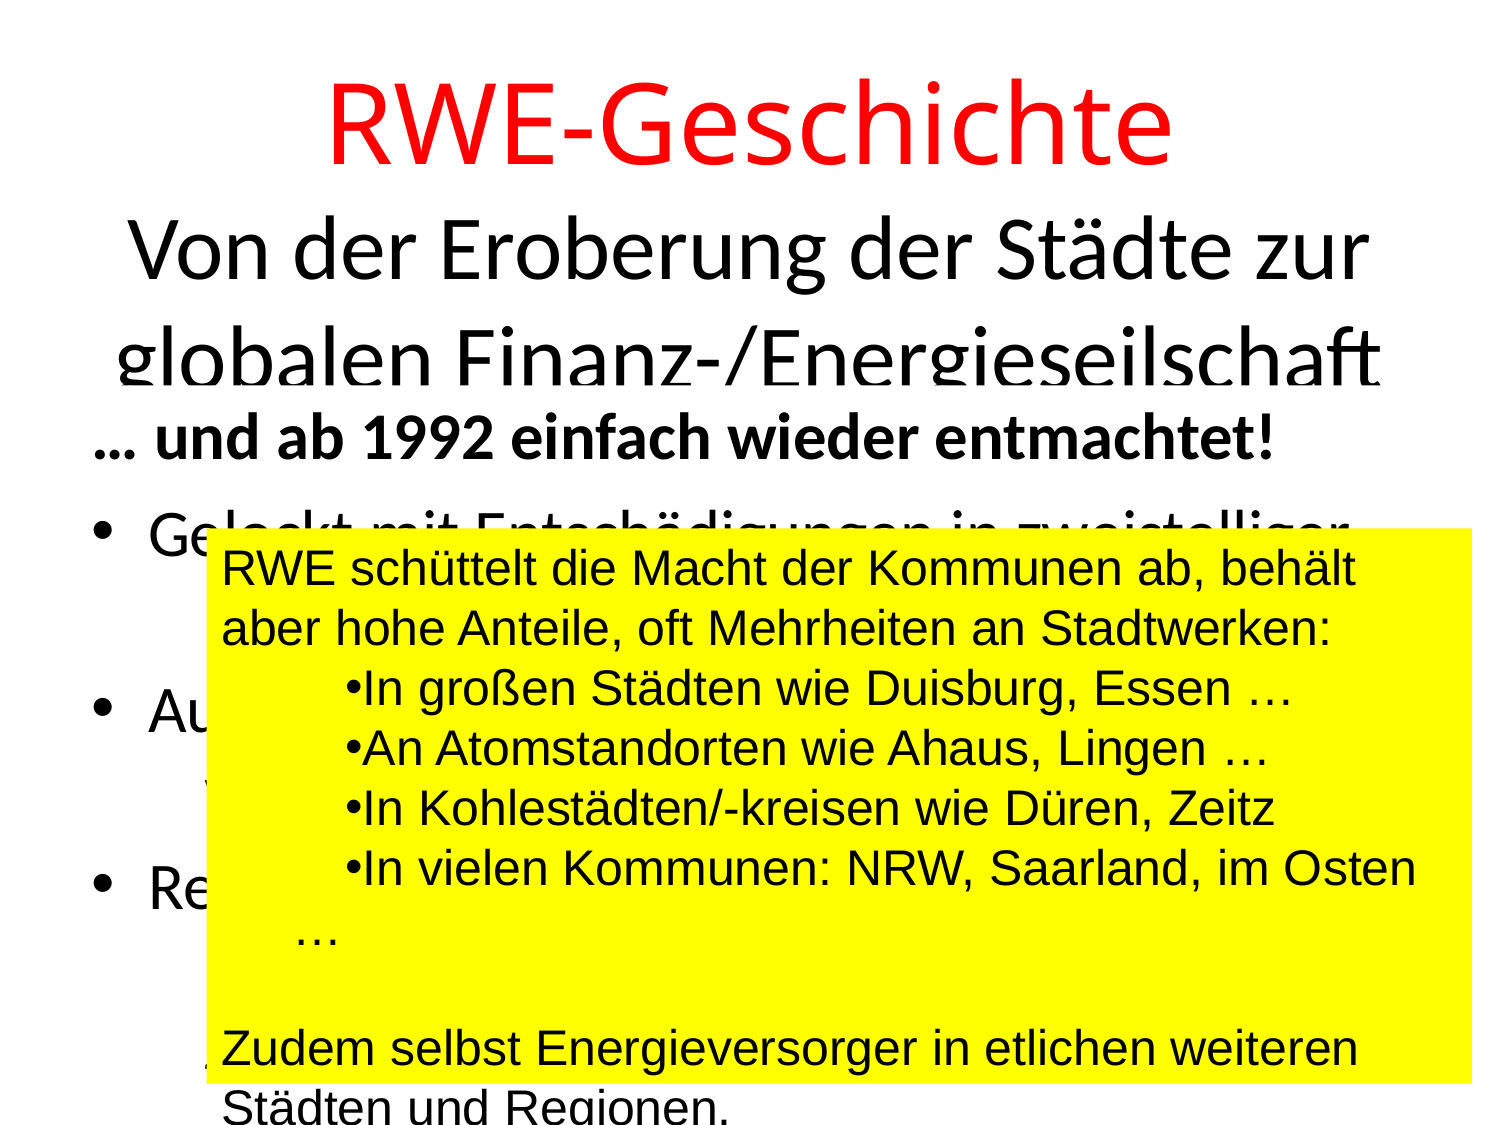

# RWE-Geschichte Von der Eroberung der Städte zur globalen Finanz-/Energieseilschaft
… und ab 1992 einfach wieder entmachtet!
Gelockt mit Entschädigungen in zweistelliger Millionenhöhe
Aufsichtsrat wurde zu Wirtschaftsbeirat plus vier Regionalbeiräten
Regionalbeiräte: Einbindung ohne Mitsprache-recht. Vergütung: Grundvergütung 3.000 €/ Jahr, 1.100 €/Sitzung
Städte und Gemeinden: Zuerst gelockt, …
Integration von Kommunen und Stadtwerken führte zur Größe von RWE
Beteiligung an Macht durch Mehrstimmrechtsaktien und Aufsichtsrat
… dann: Ausgenutzt, abgezockt …
Städte und Kreise zeichneten fleißig neue Aktien und gewährten dem Stromversorger »zu niedrigsten Zinssätzen« langfristige Kredite »bis zur Höhe des Aktienkapitals«, sie bürgten für Baukredite und übernahmen Anleihen zu Konditionen, mit denen sie an der Börse nie und nimmer zu plazieren waren.
Quelle: Henrik Paulitz (1994):
"Manager der Klimakatastrophe"
RWE schüttelt die Macht der Kommunen ab, behält aber hohe Anteile, oft Mehrheiten an Stadtwerken:
In großen Städten wie Duisburg, Essen …
An Atomstandorten wie Ahaus, Lingen …
In Kohlestädten/-kreisen wie Düren, Zeitz
In vielen Kommunen: NRW, Saarland, im Osten …
Zudem selbst Energieversorger in etlichen weiteren Städten und Regionen.